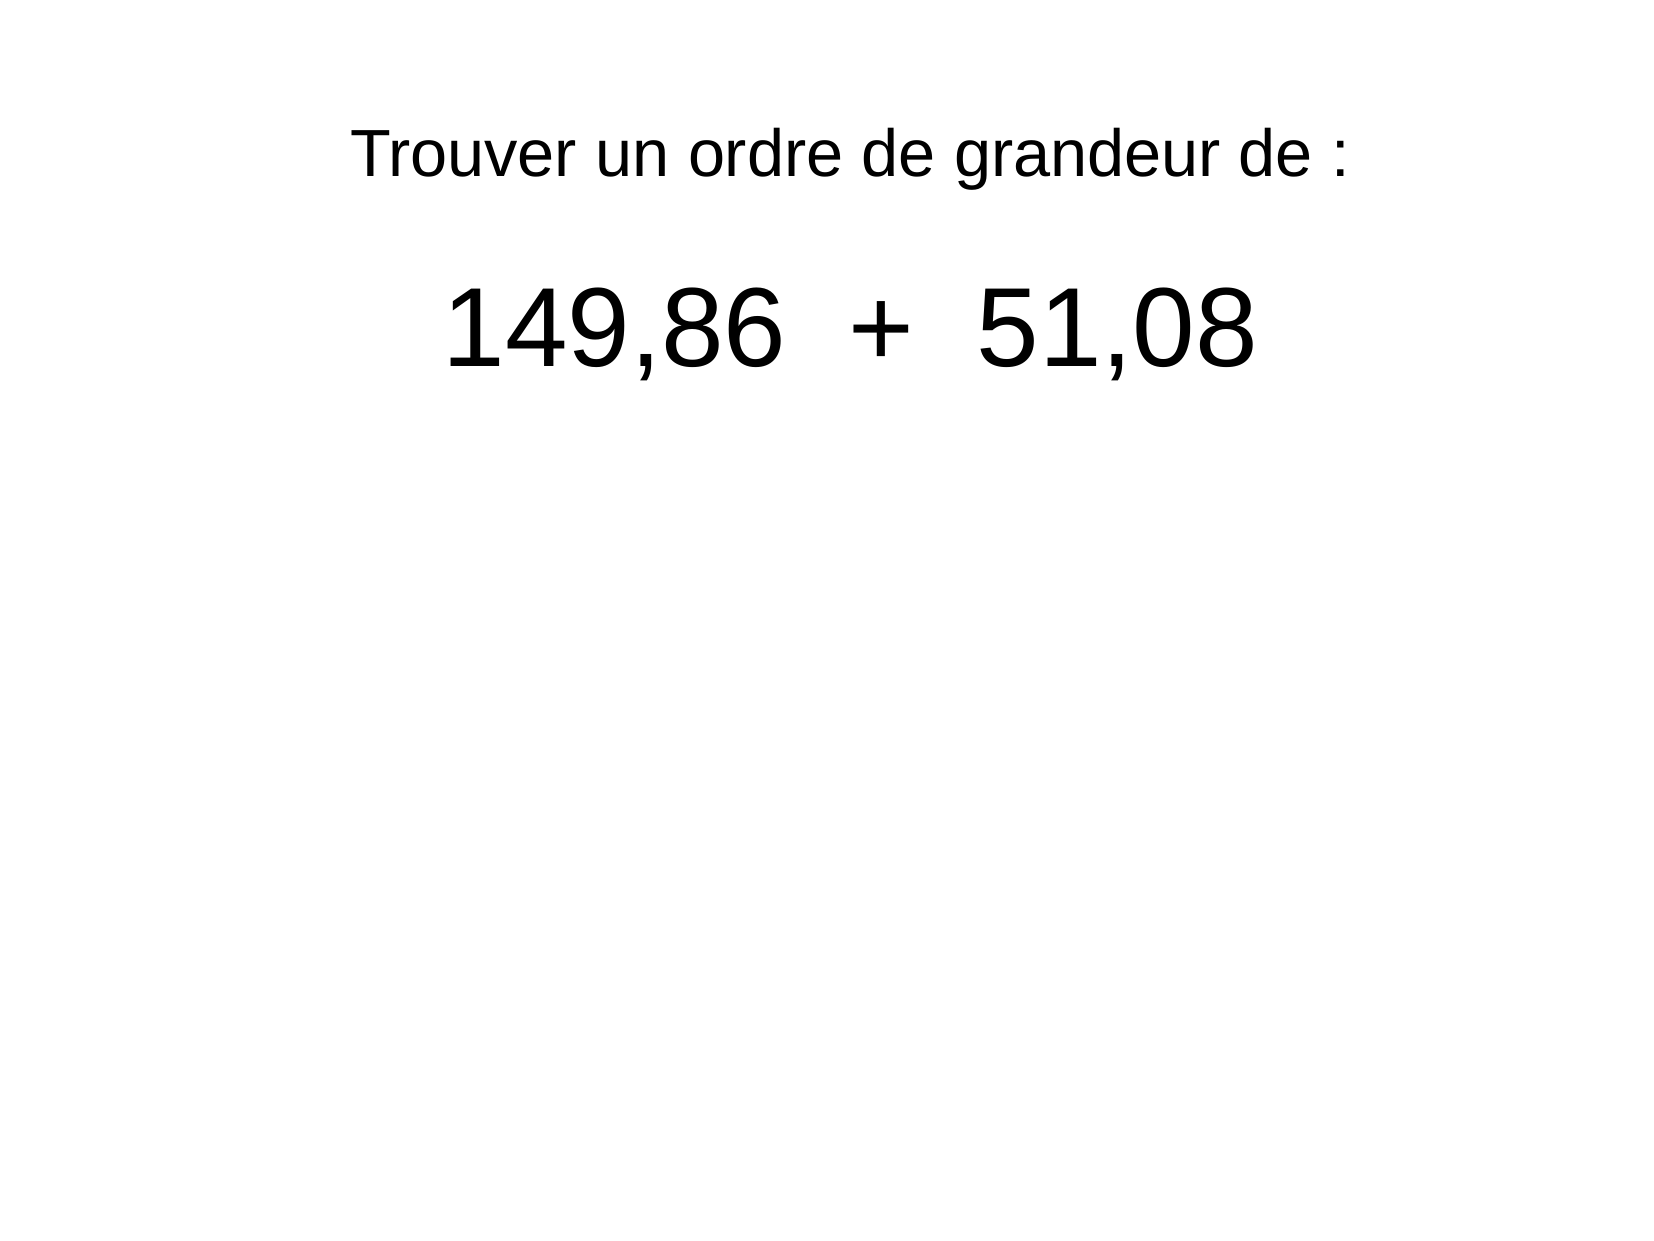

# Trouver un ordre de grandeur de :
149,86 + 51,08